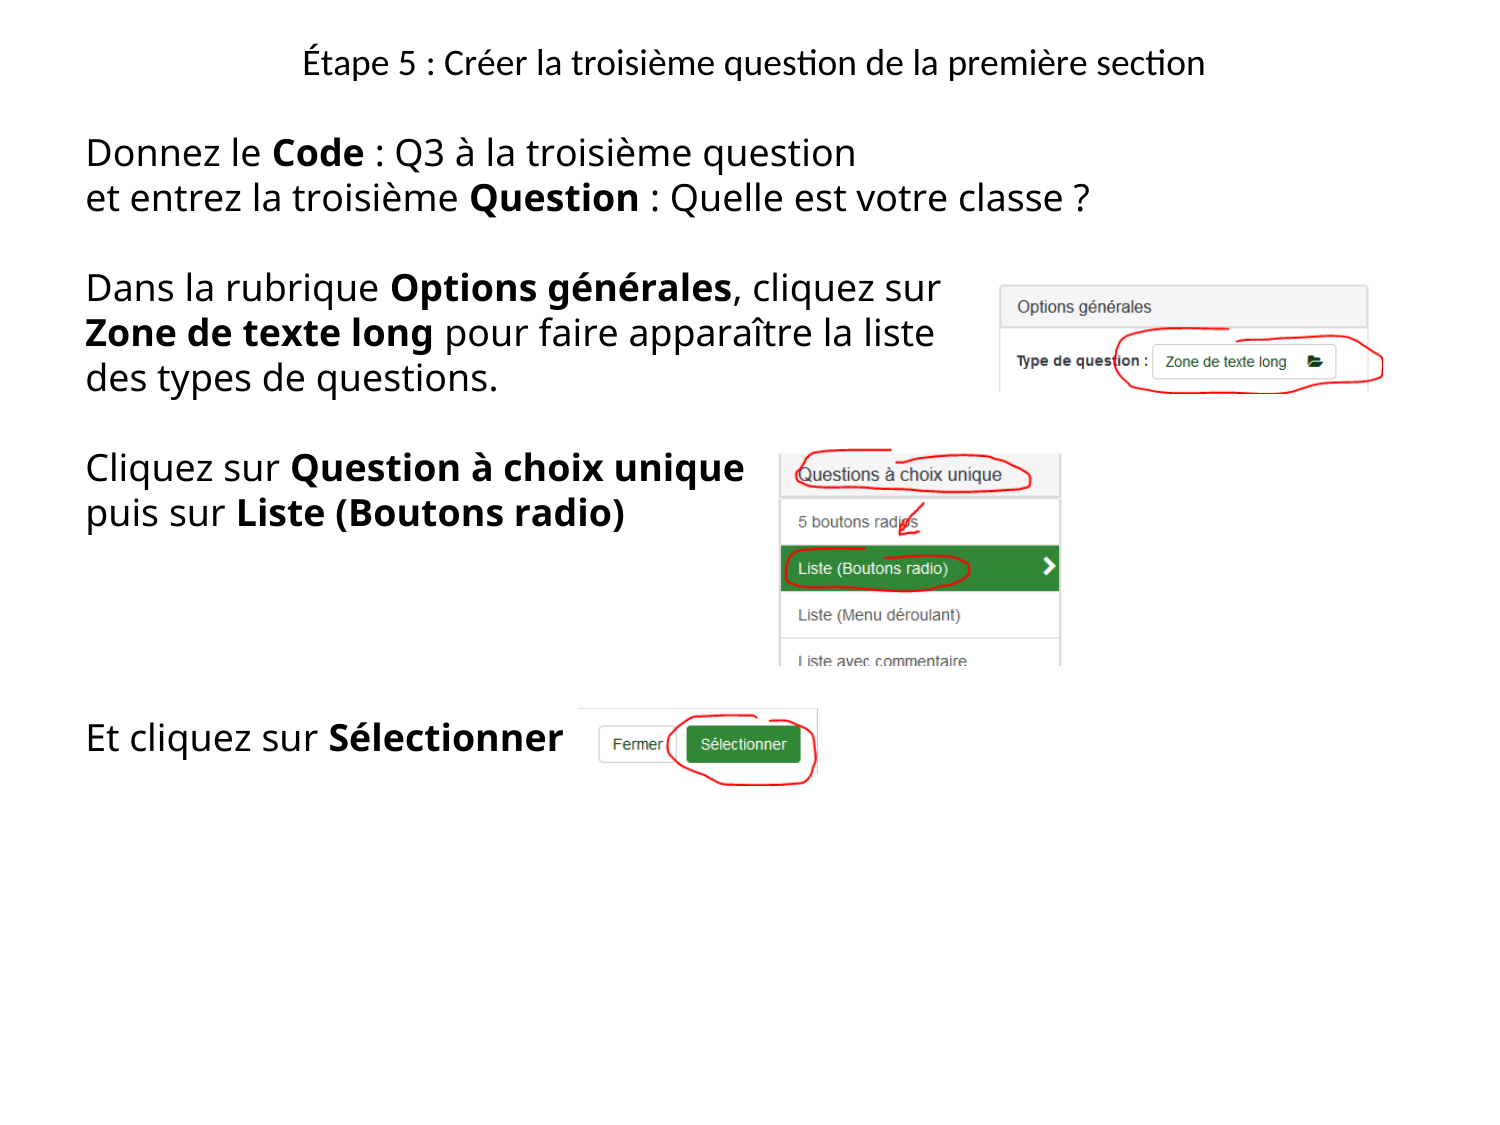

Étape 5 : Créer la troisième question de la première section
Donnez le Code : Q3 à la troisième question
et entrez la troisième Question : Quelle est votre classe ?
Dans la rubrique Options générales, cliquez sur
Zone de texte long pour faire apparaître la liste
des types de questions.
Cliquez sur Question à choix unique
puis sur Liste (Boutons radio)
Et cliquez sur Sélectionner